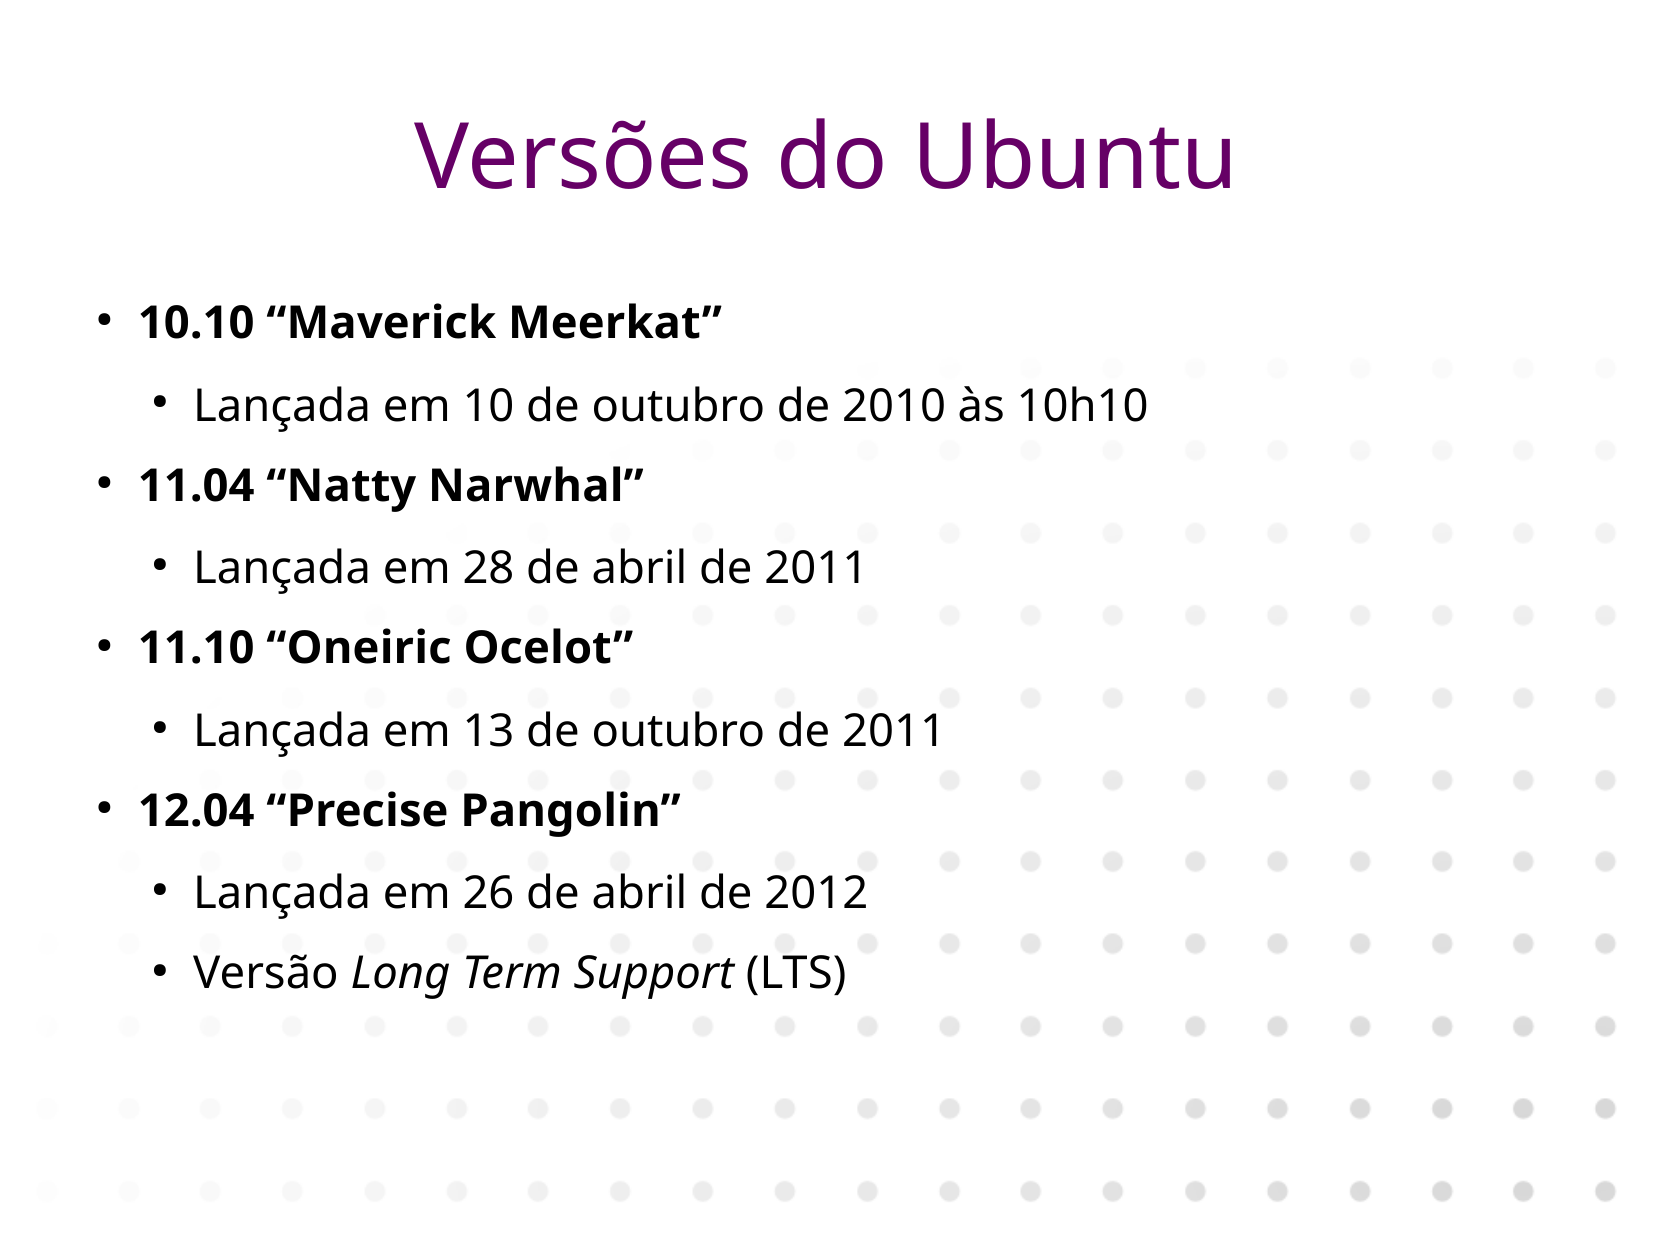

# Versões do Ubuntu
10.10 “Maverick Meerkat”
Lançada em 10 de outubro de 2010 às 10h10
11.04 “Natty Narwhal”
Lançada em 28 de abril de 2011
11.10 “Oneiric Ocelot”
Lançada em 13 de outubro de 2011
12.04 “Precise Pangolin”
Lançada em 26 de abril de 2012
Versão Long Term Support (LTS)